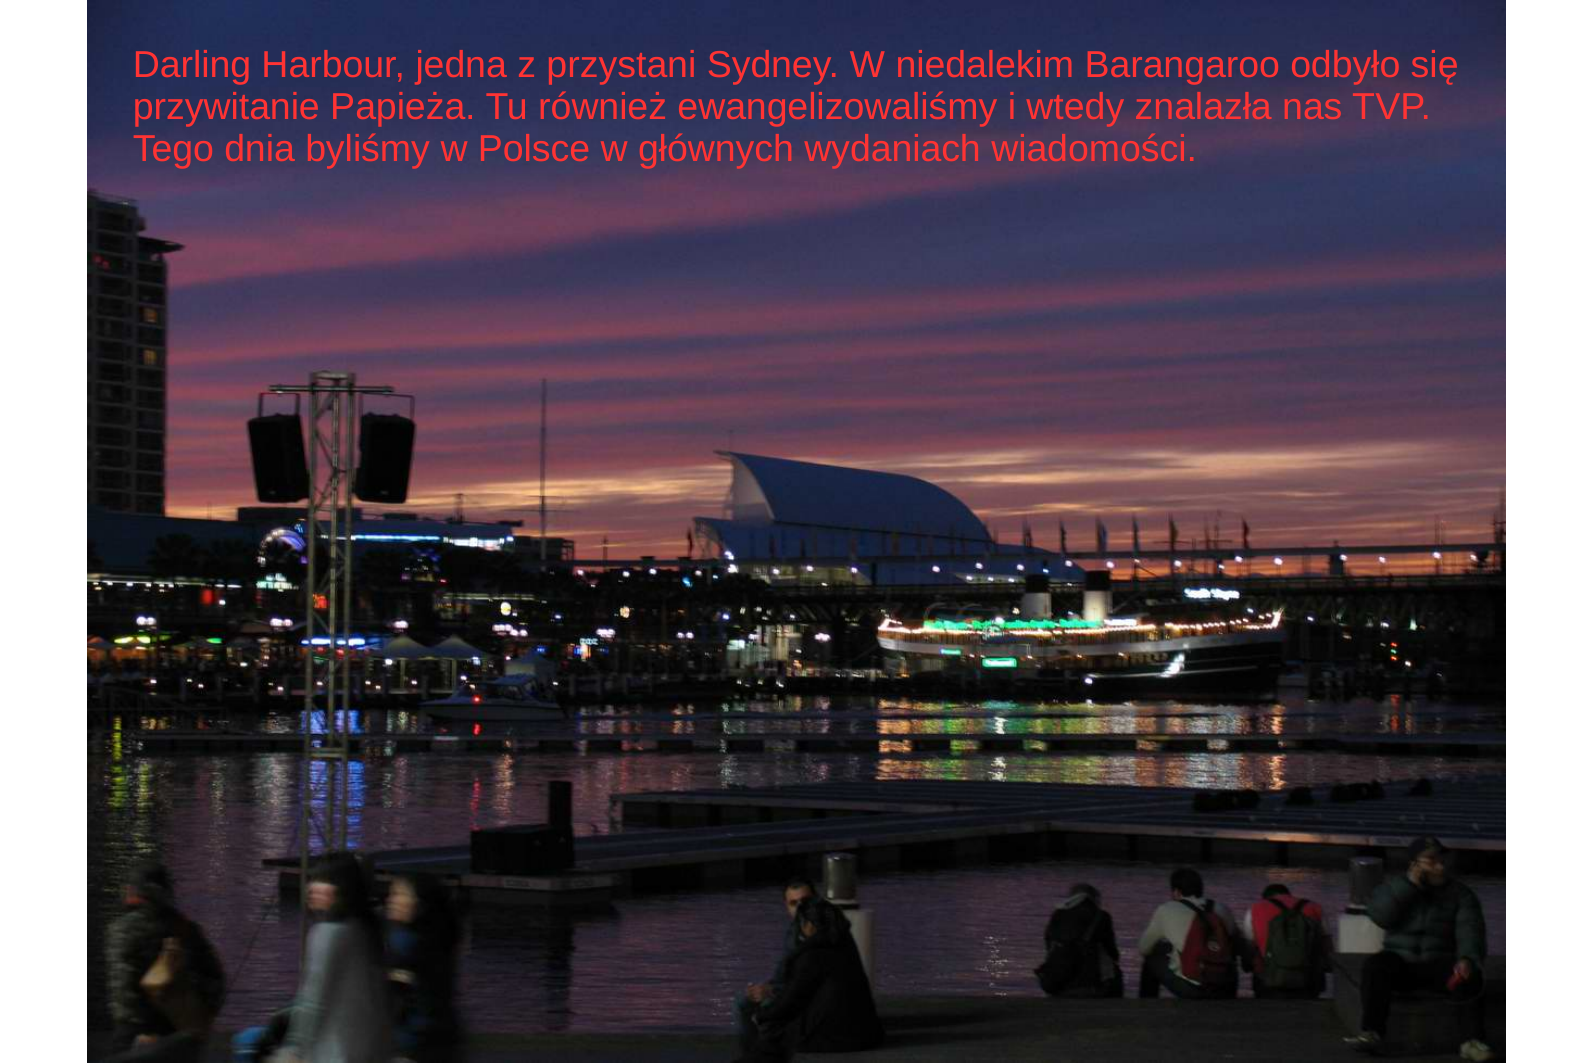

Darling Harbour, jedna z przystani Sydney. W niedalekim Barangaroo odbyło się przywitanie Papieża. Tu również ewangelizowaliśmy i wtedy znalazła nas TVP. Tego dnia byliśmy w Polsce w głównych wydaniach wiadomości.